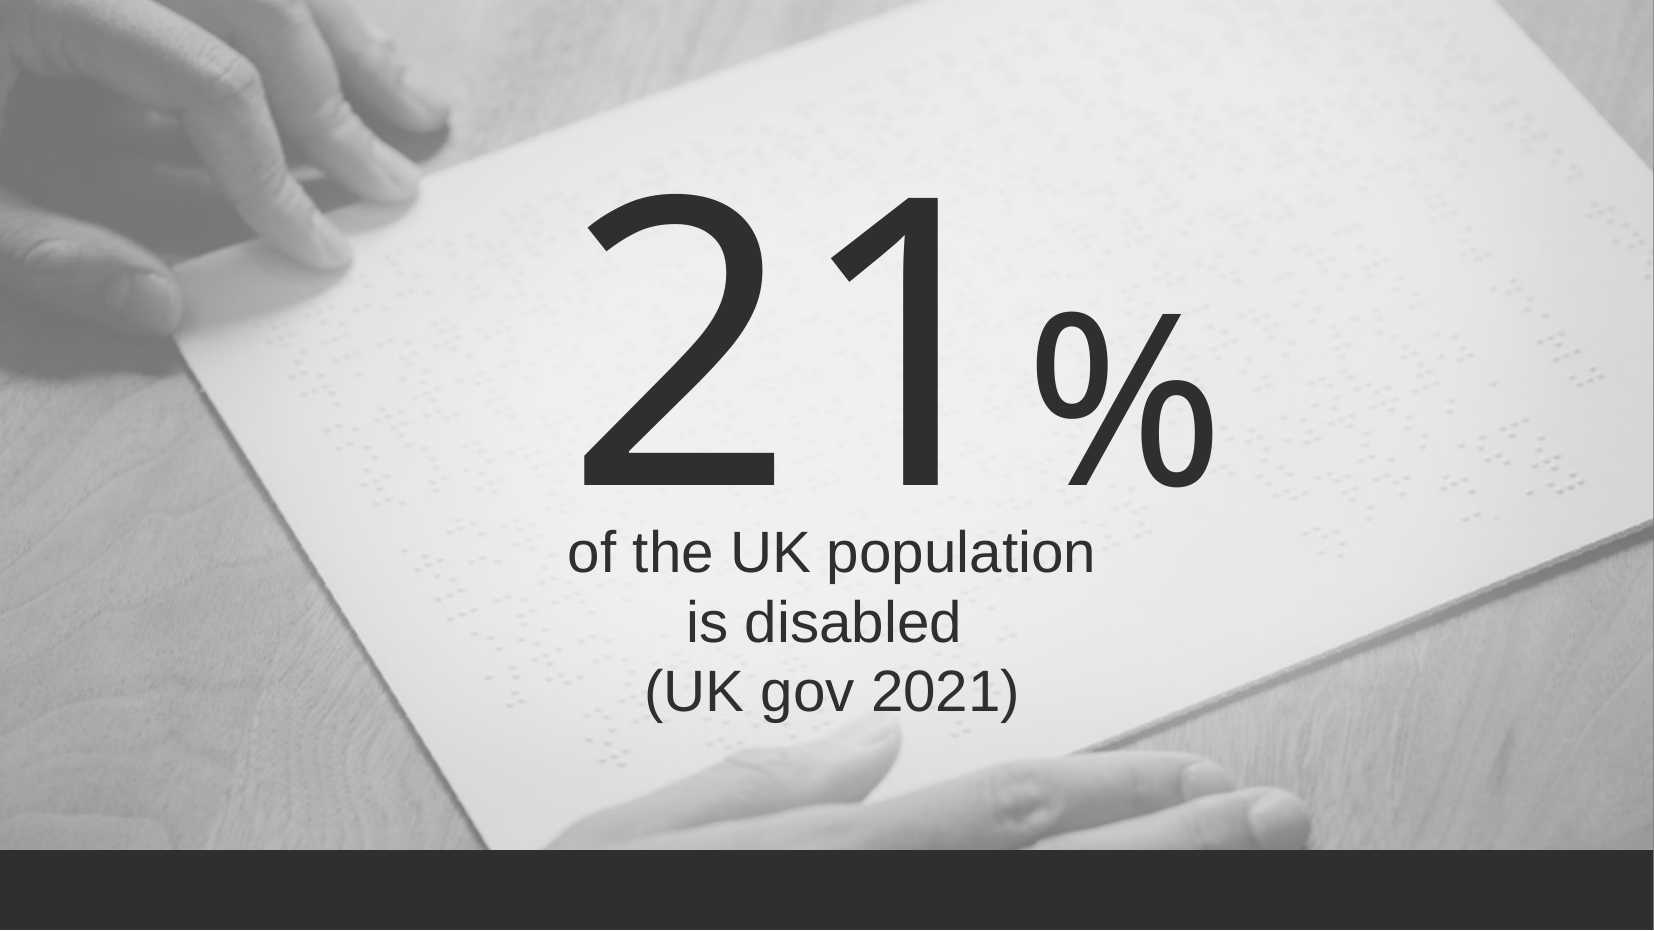

# 21%
of the UK population
is disabled
(UK gov 2021)